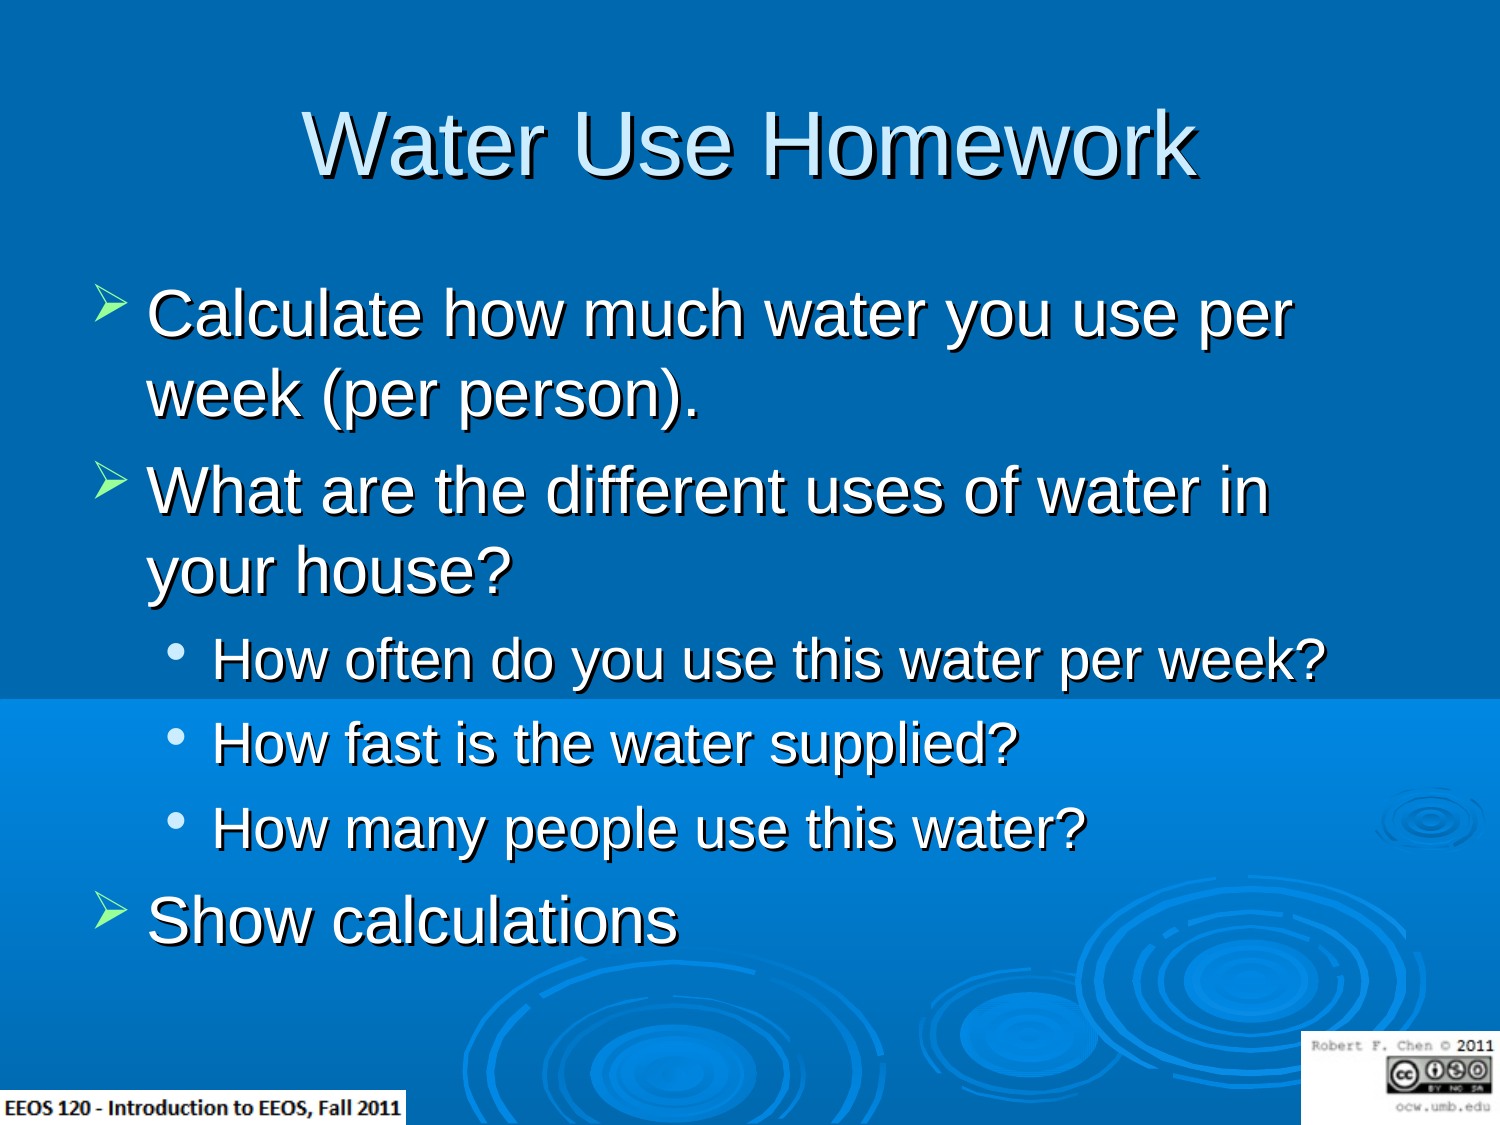

# Water Use Homework
Calculate how much water you use per week (per person).
What are the different uses of water in your house?
How often do you use this water per week?
How fast is the water supplied?
How many people use this water?
Show calculations